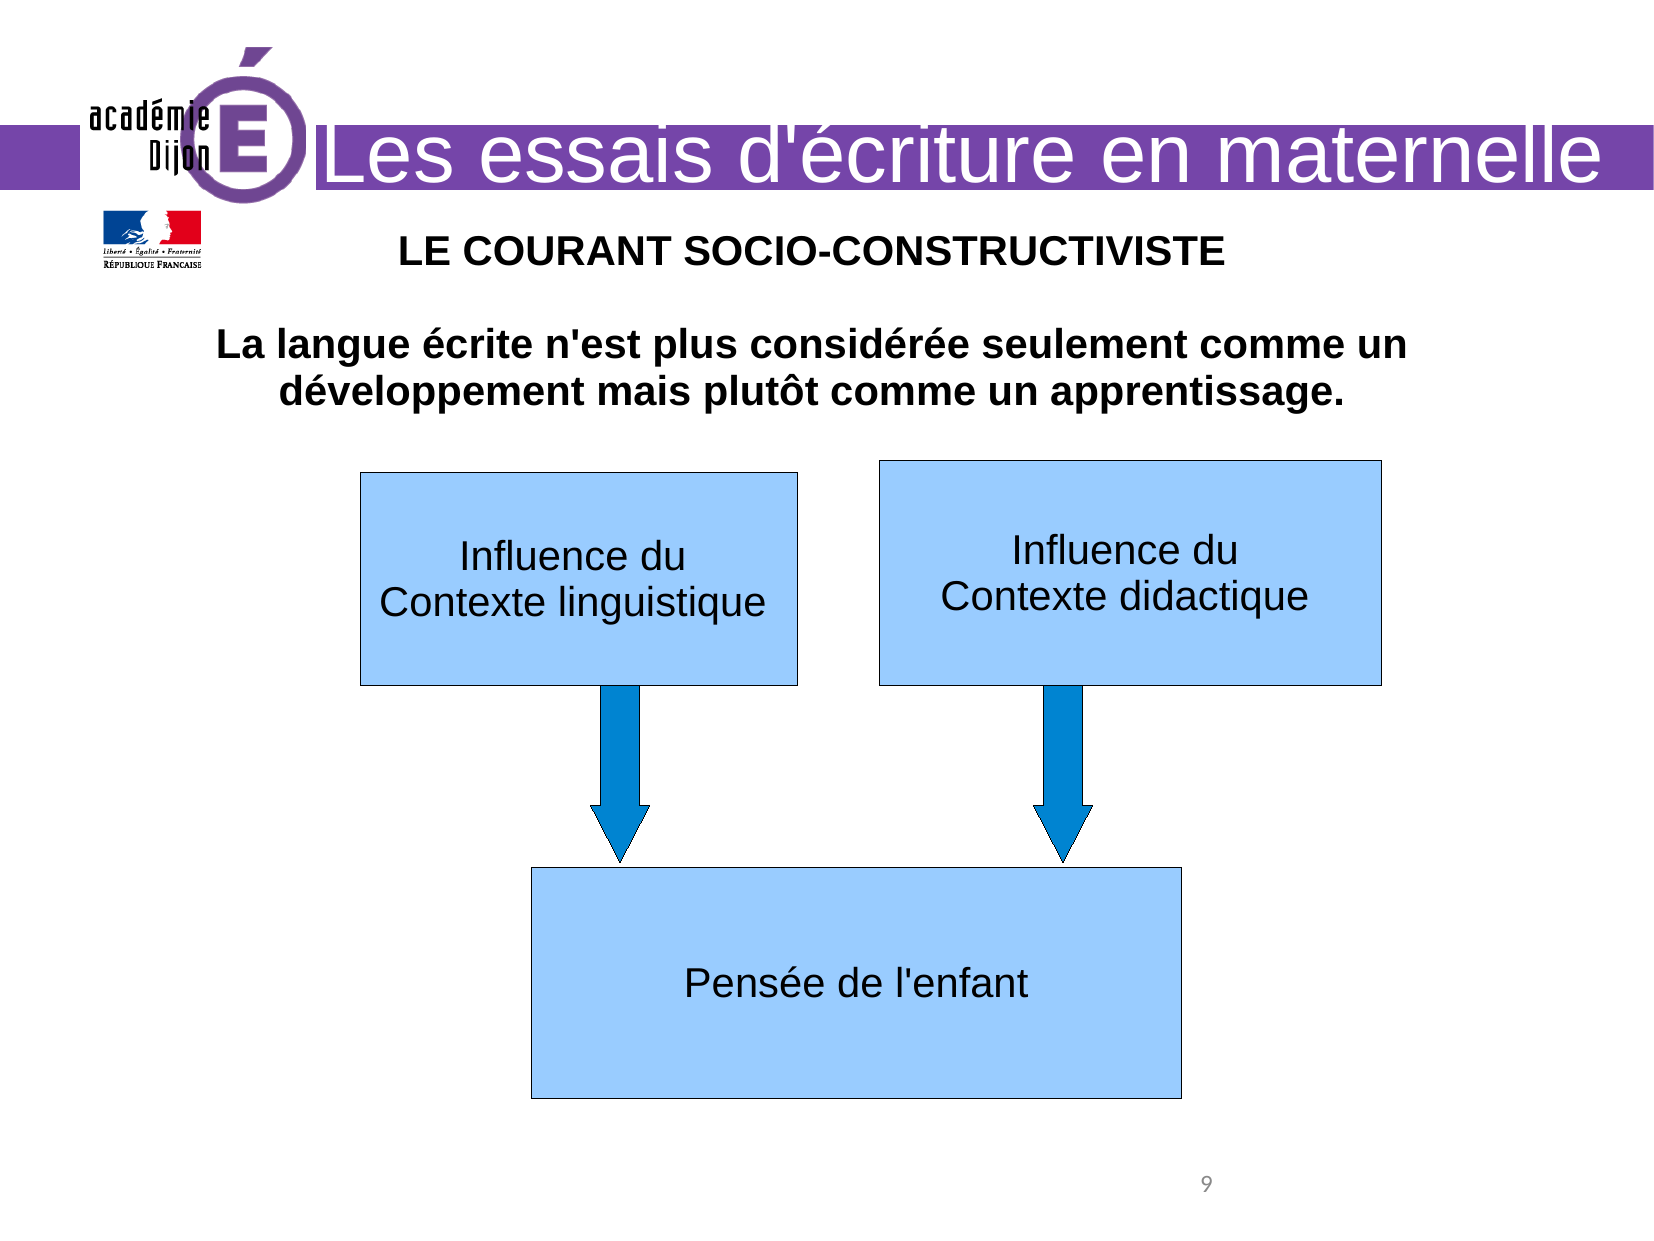

# Les essais d'écriture en maternelle
LE COURANT SOCIO-CONSTRUCTIVISTE
La langue écrite n'est plus considérée seulement comme un développement mais plutôt comme un apprentissage.
Influence du
Contexte didactique
Influence du
Contexte linguistique
Pensée de l'enfant
9